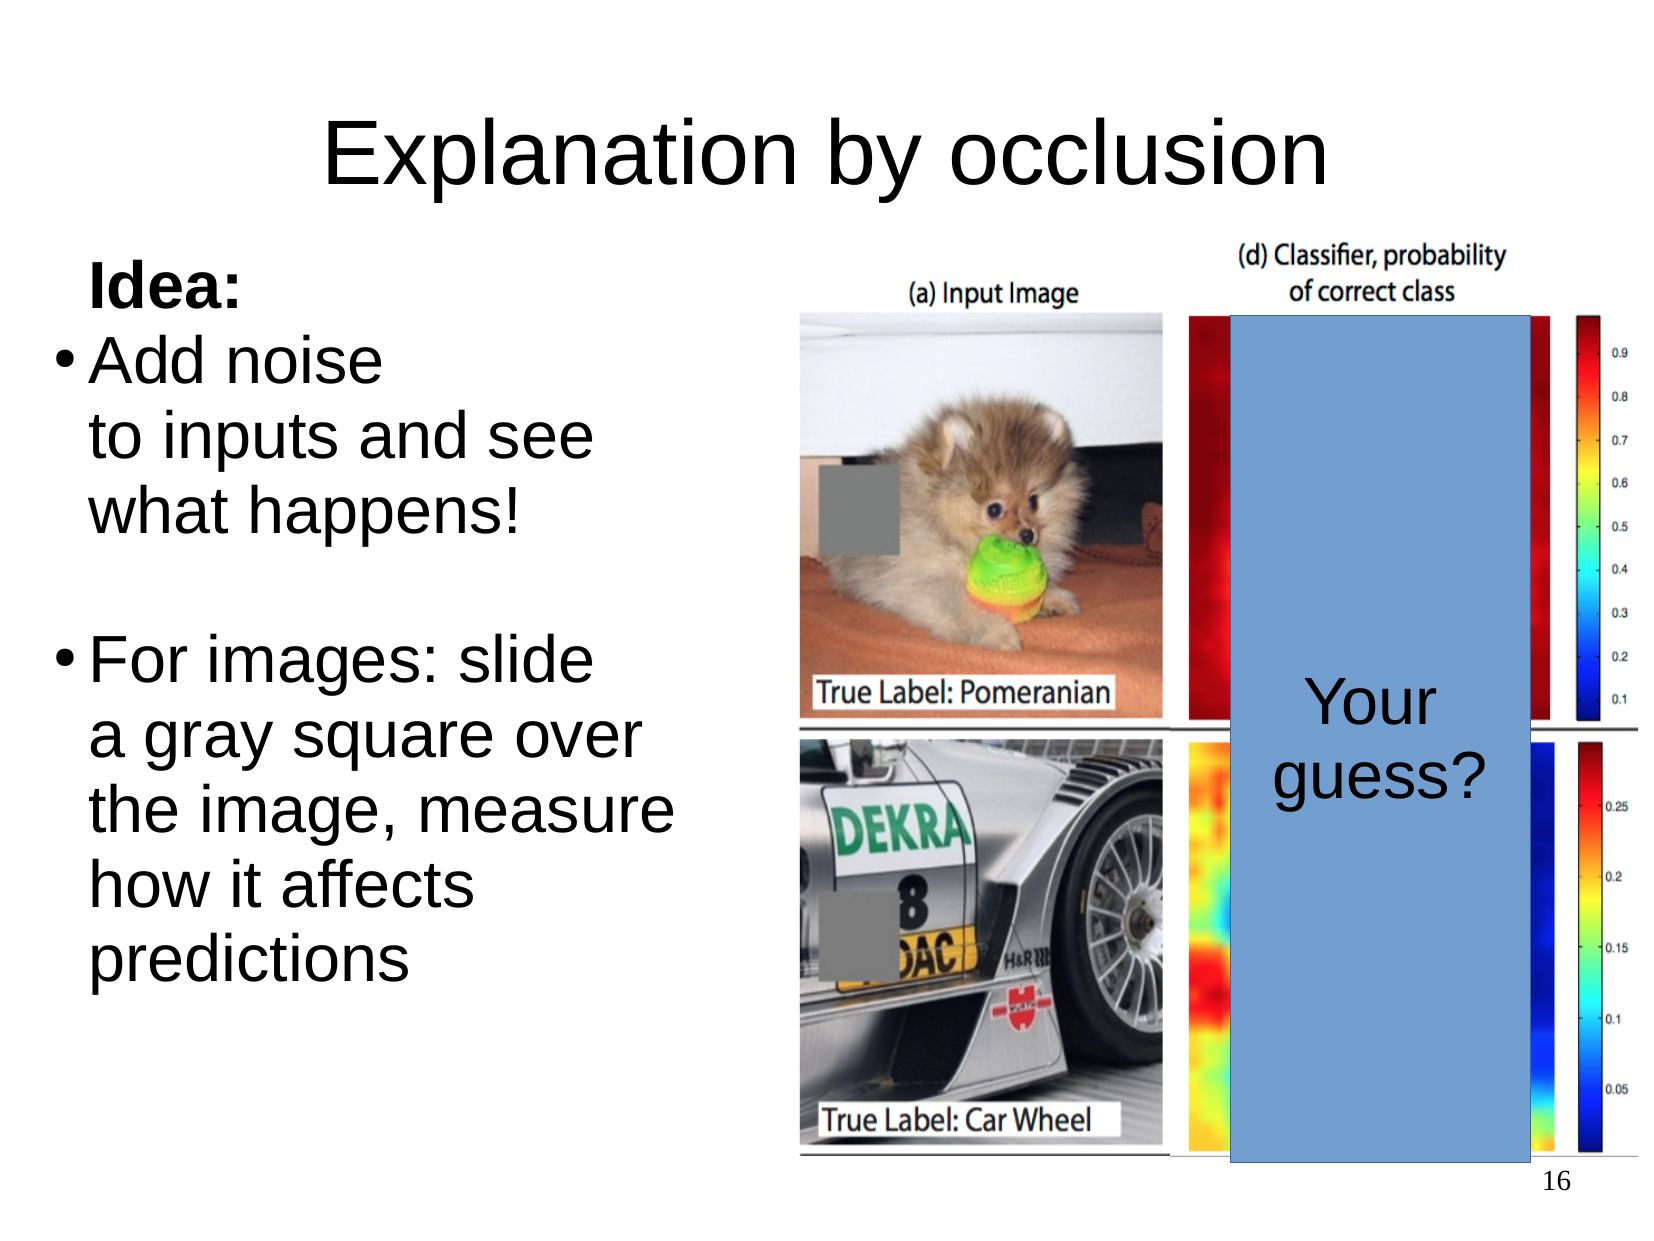

# Explanation by occlusion
Idea:
Add noise
to inputs and see
what happens!
For images: slide
a gray square over
the image, measure how it affects predictions
Your
guess?
16